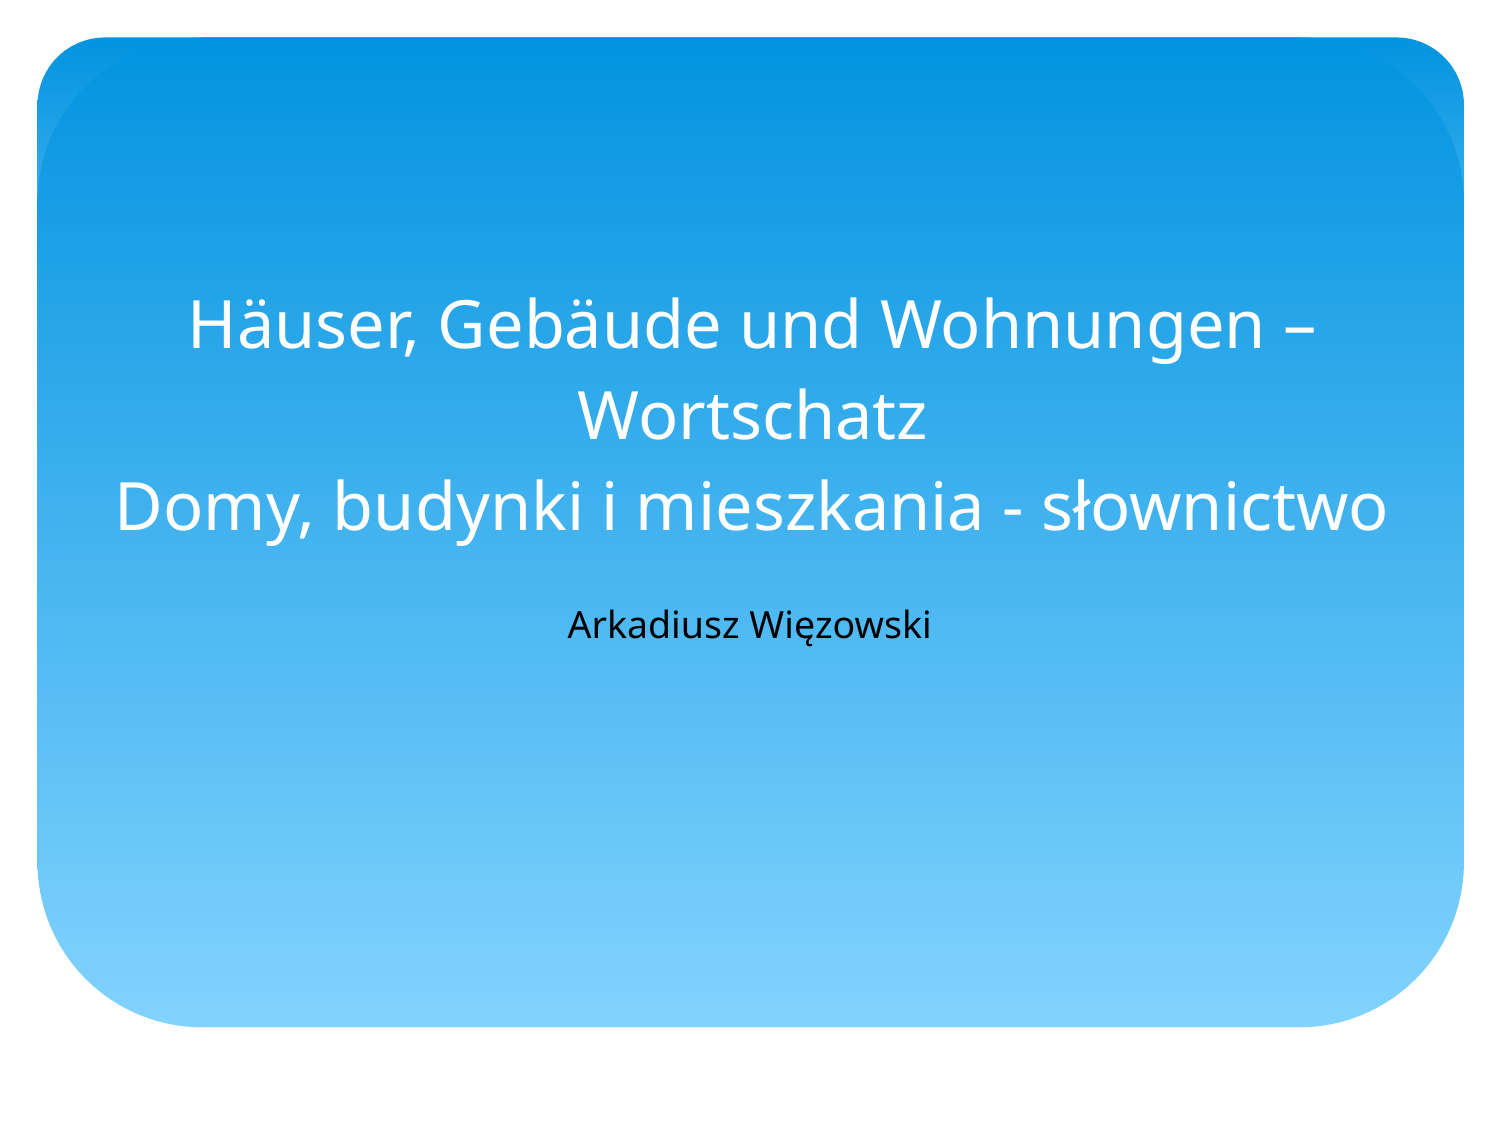

# Häuser, Gebäude und Wohnungen – Wortschatz Domy, budynki i mieszkania - słownictwo
Arkadiusz Więzowski